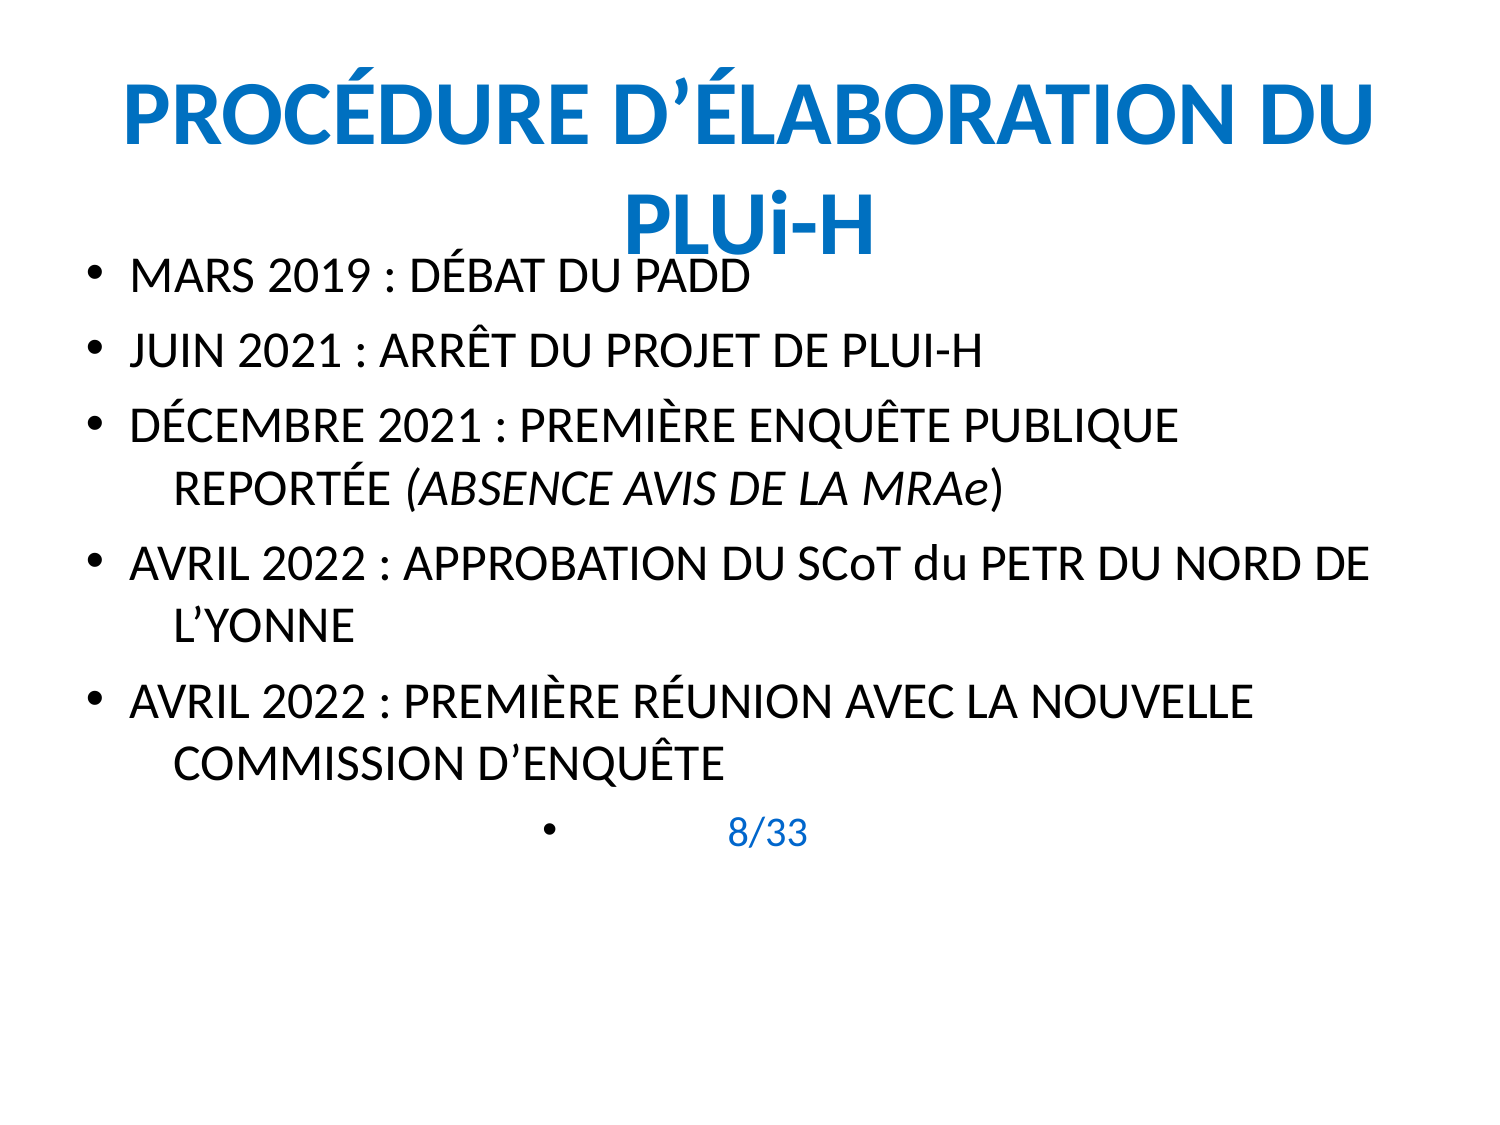

# PROCÉDURE D’ÉLABORATION DU PLUi-H
MARS 2019 : DÉBAT DU PADD
JUIN 2021 : ARRÊT DU PROJET DE PLUI-H
DÉCEMBRE 2021 : PREMIÈRE ENQUÊTE PUBLIQUE REPORTÉE (ABSENCE AVIS DE LA MRAe)
AVRIL 2022 : APPROBATION DU SCoT du PETR DU NORD DE L’YONNE
AVRIL 2022 : PREMIÈRE RÉUNION AVEC LA NOUVELLE COMMISSION D’ENQUÊTE
8/33